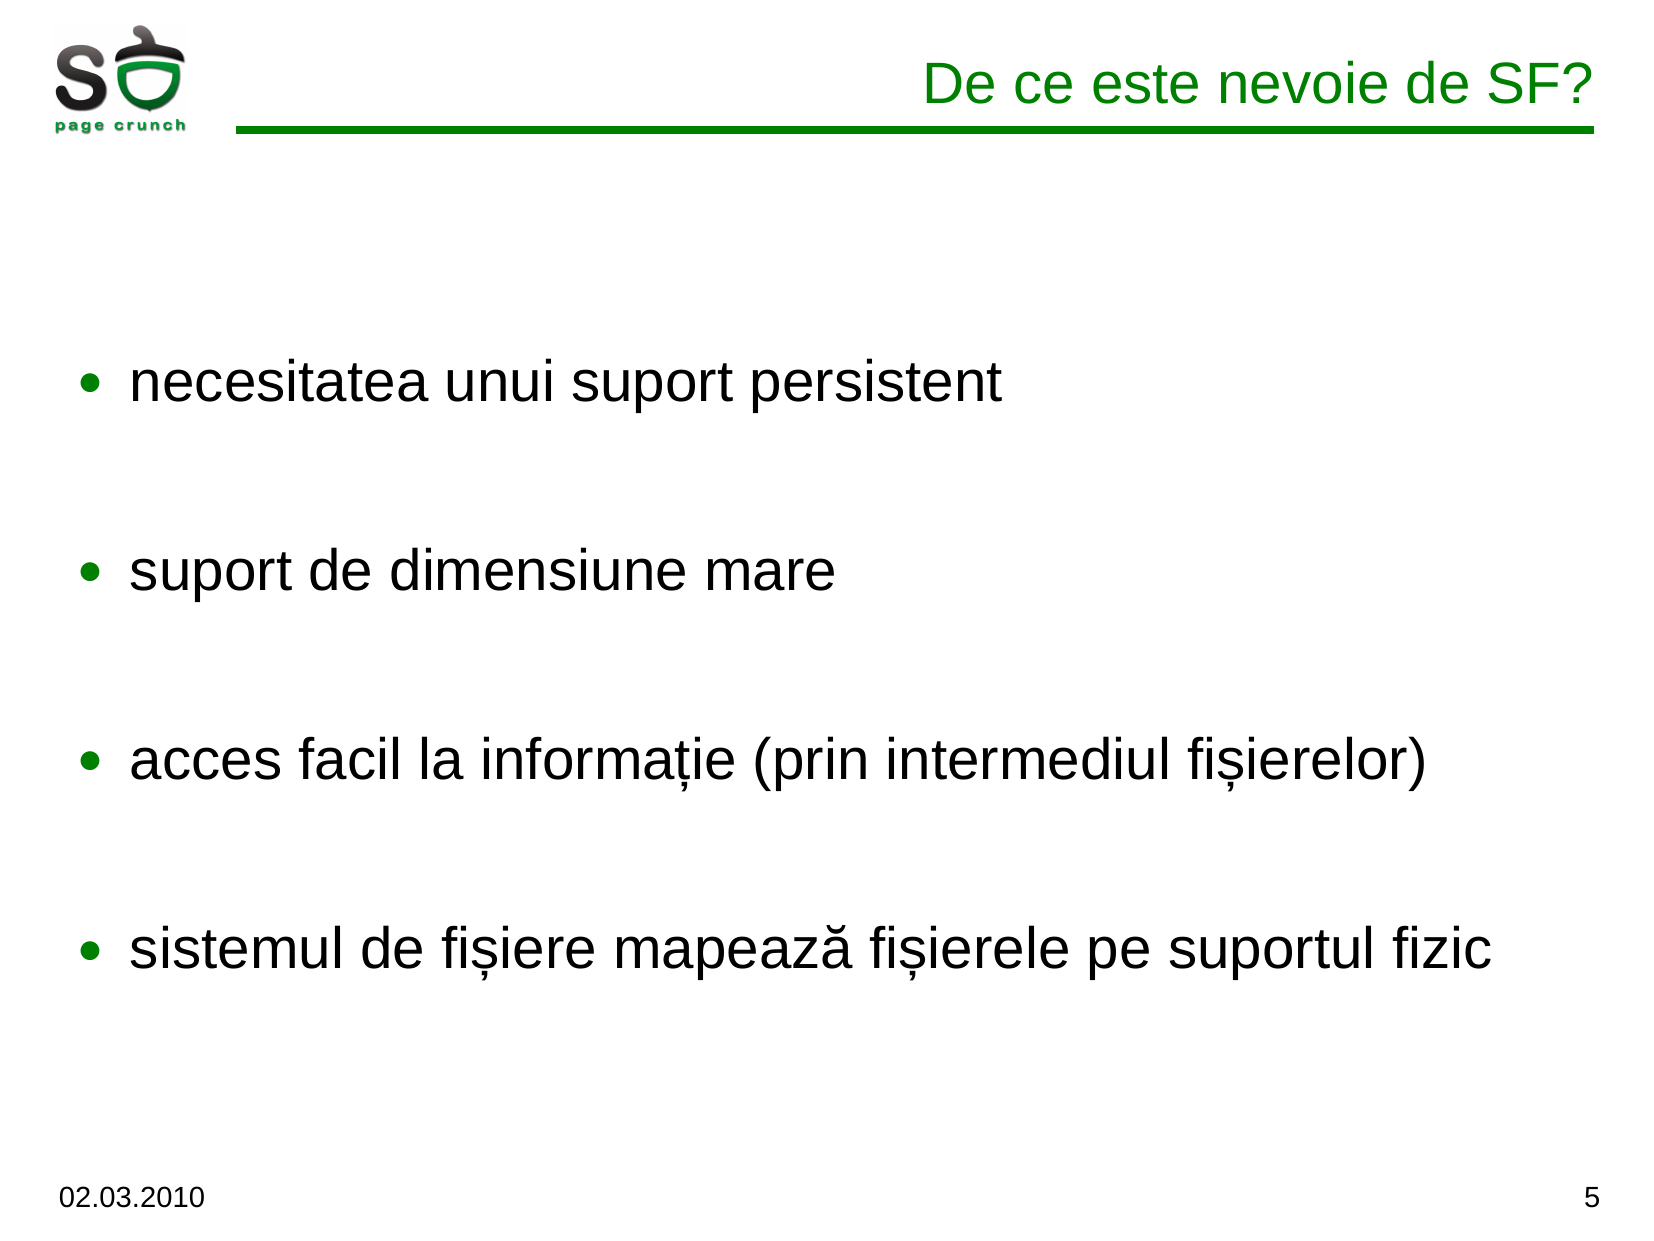

# De ce este nevoie de SF?
necesitatea unui suport persistent
suport de dimensiune mare
acces facil la informație (prin intermediul fișierelor)
sistemul de fișiere mapează fișierele pe suportul fizic
02.03.2010
5